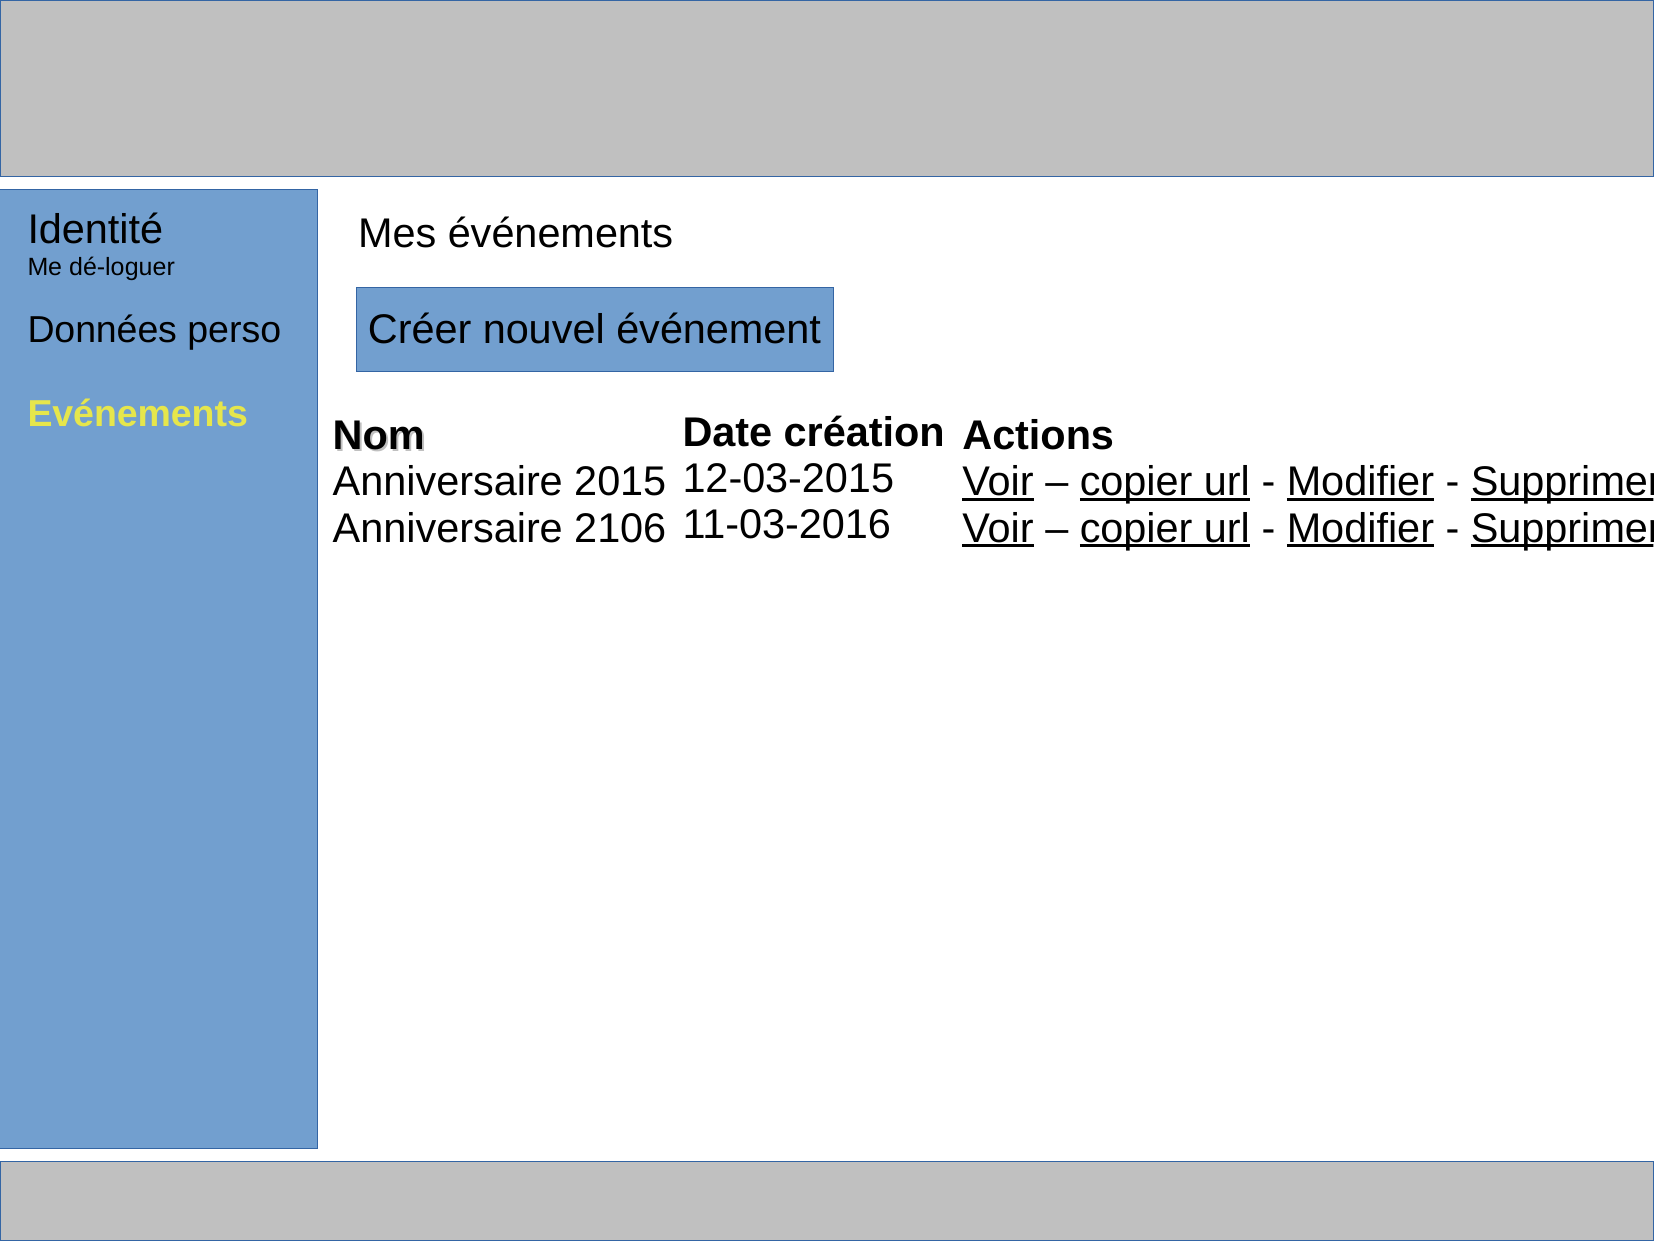

Accueil après identification
Identité
Me dé-loguer
Données perso
Evénements
Mes événements
Créer nouvel événement
Date création
12-03-2015
11-03-2016
Nom
Anniversaire 2015
Anniversaire 2106
Actions
Voir – copier url - Modifier - Supprimer
Voir – copier url - Modifier - Supprimer